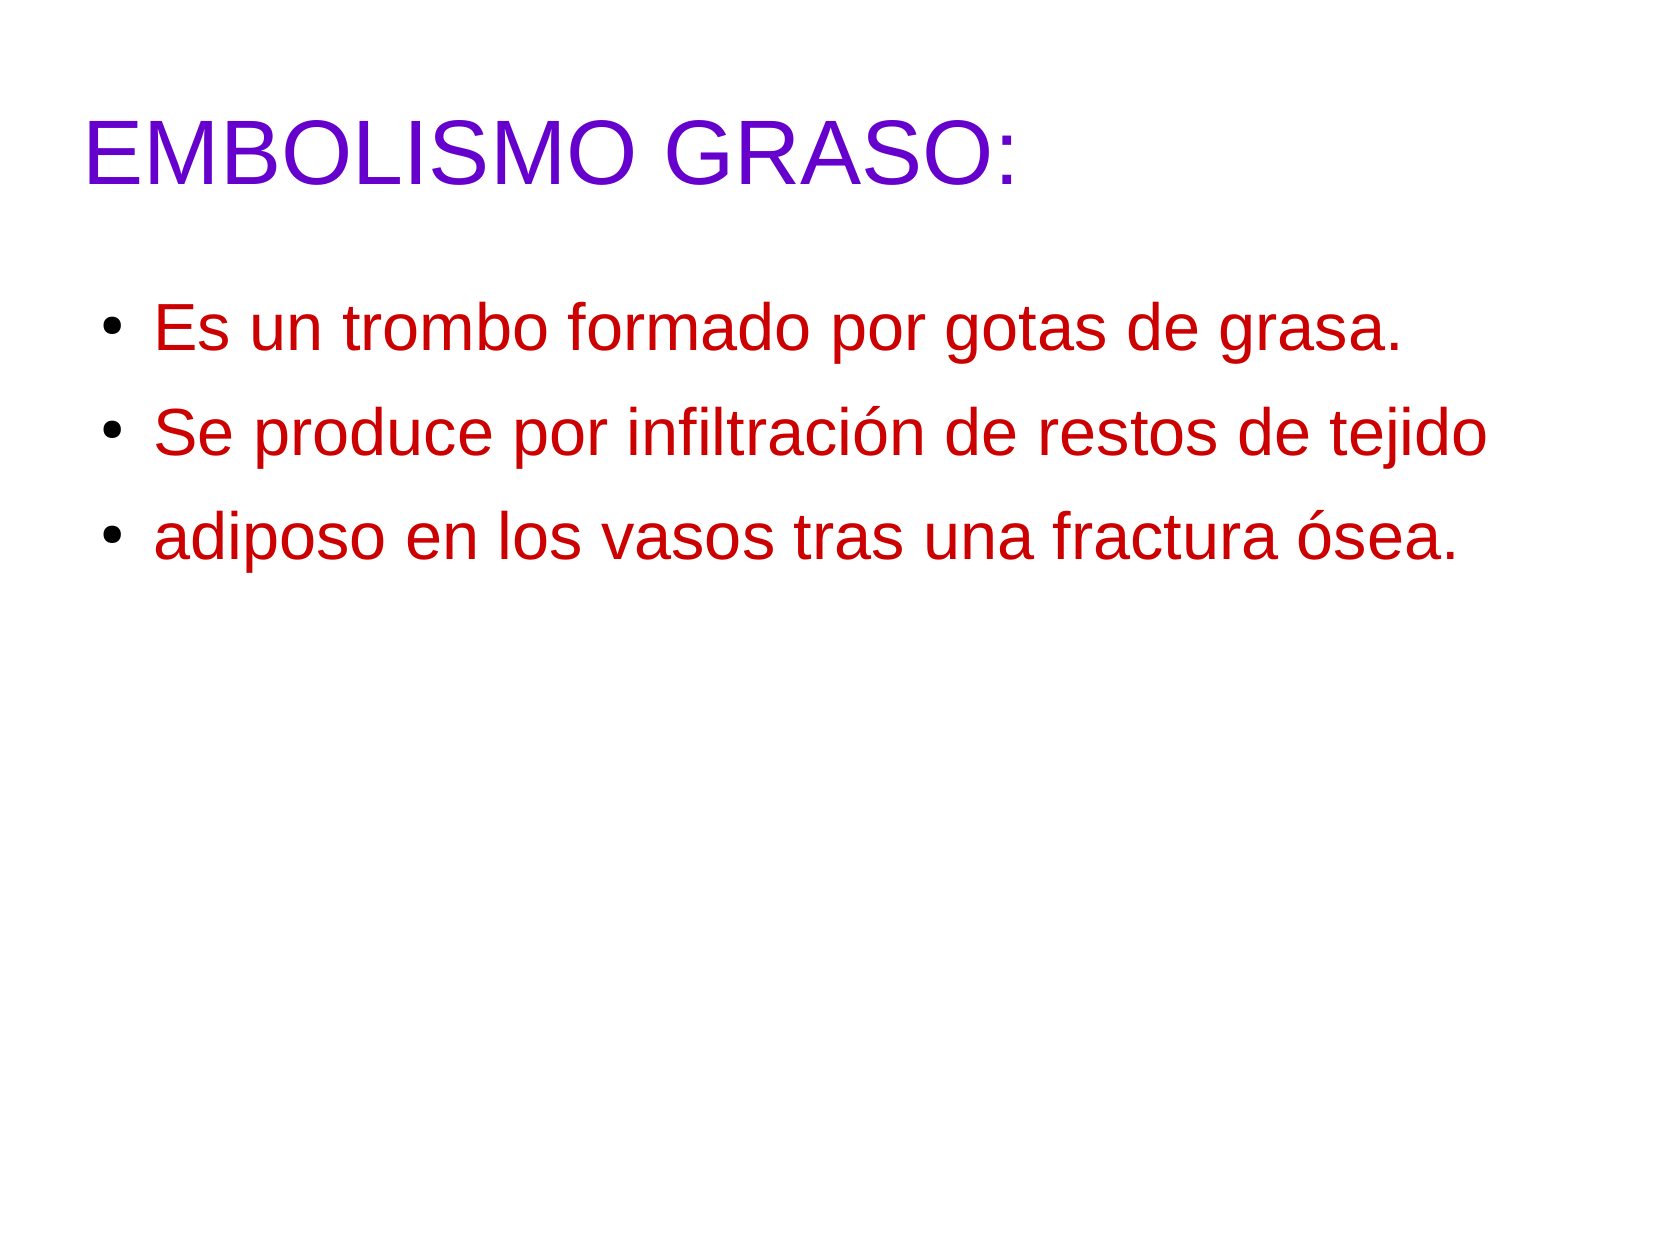

# EMBOLISMO GRASO:
Es un trombo formado por gotas de grasa.
Se produce por infiltración de restos de tejido
adiposo en los vasos tras una fractura ósea.